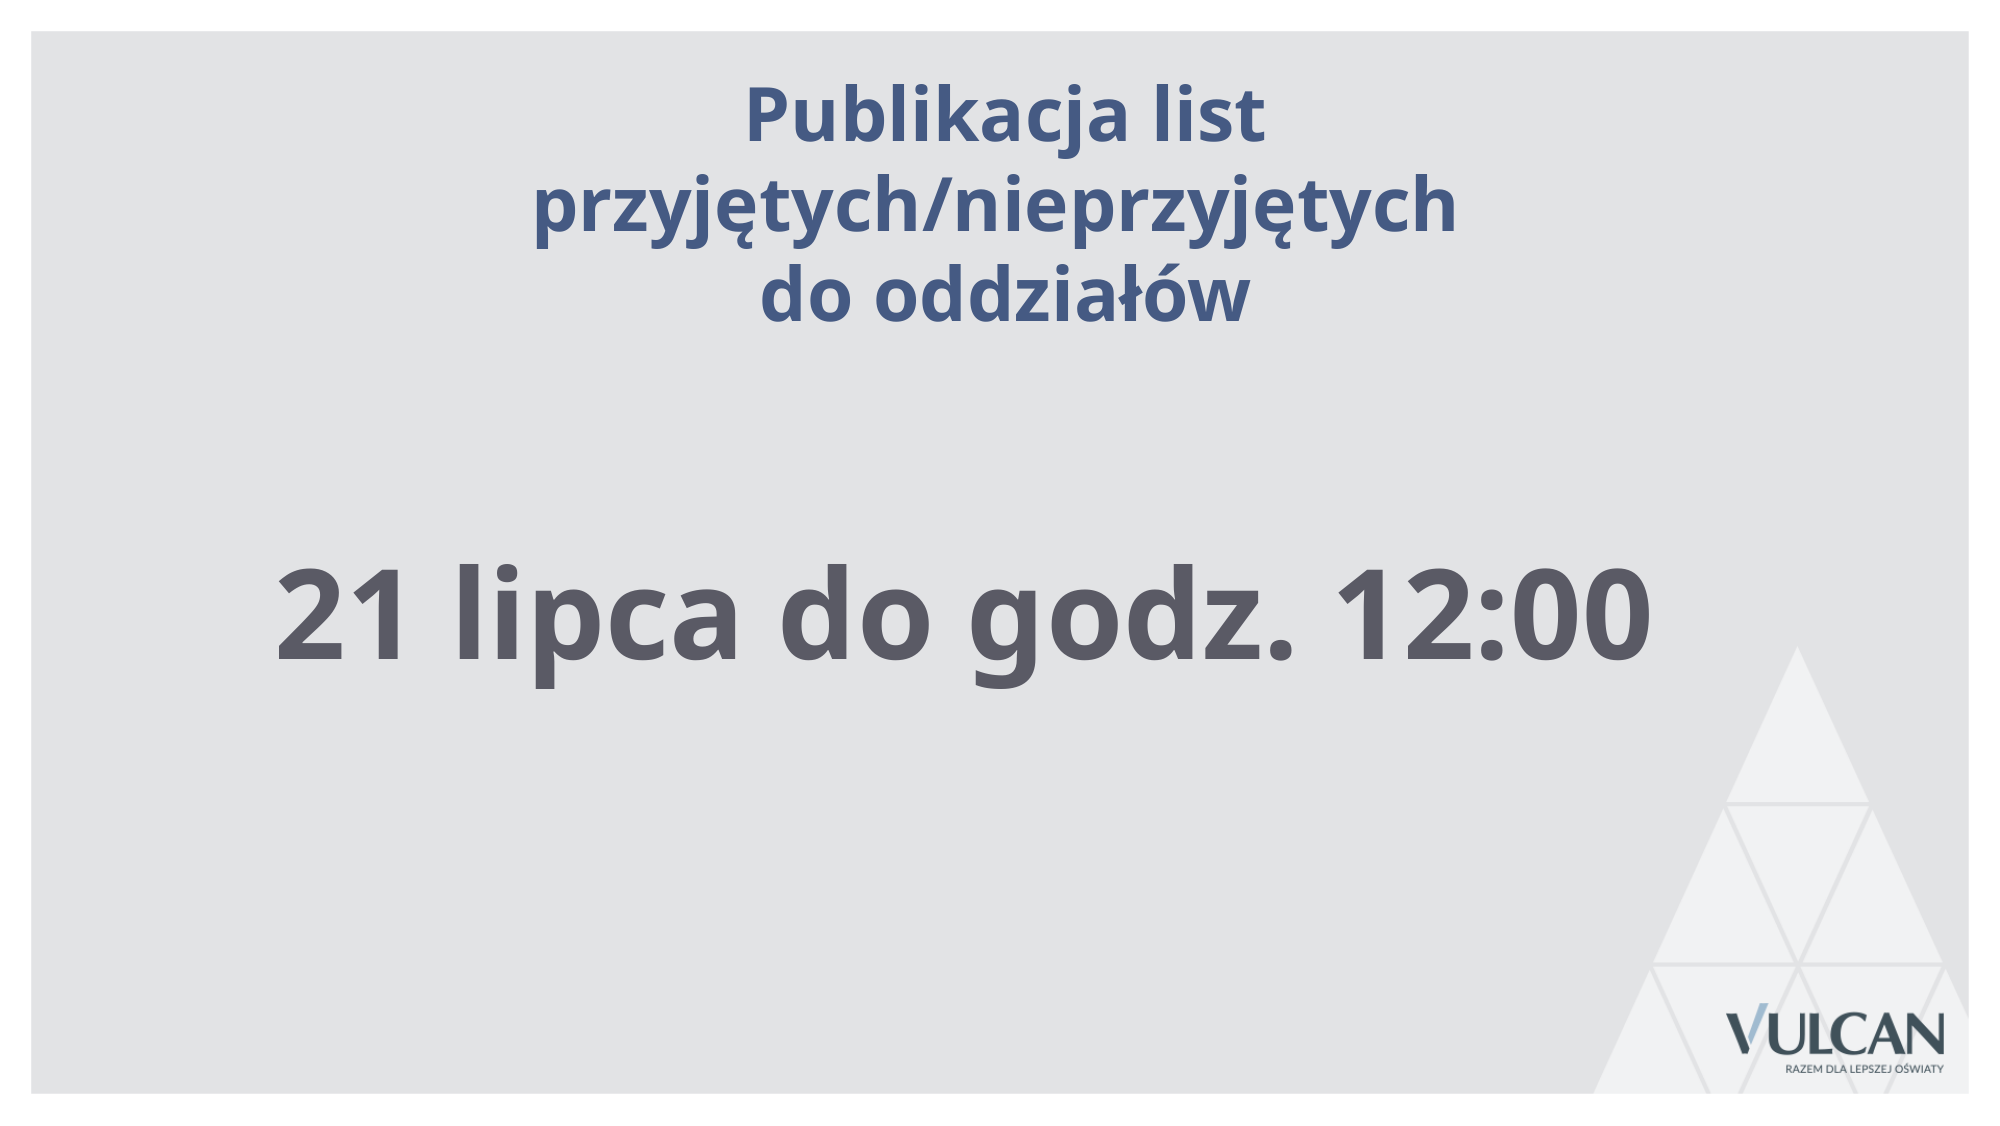

Publikacja list przyjętych/nieprzyjętych
do oddziałów
21 lipca do godz. 12:00